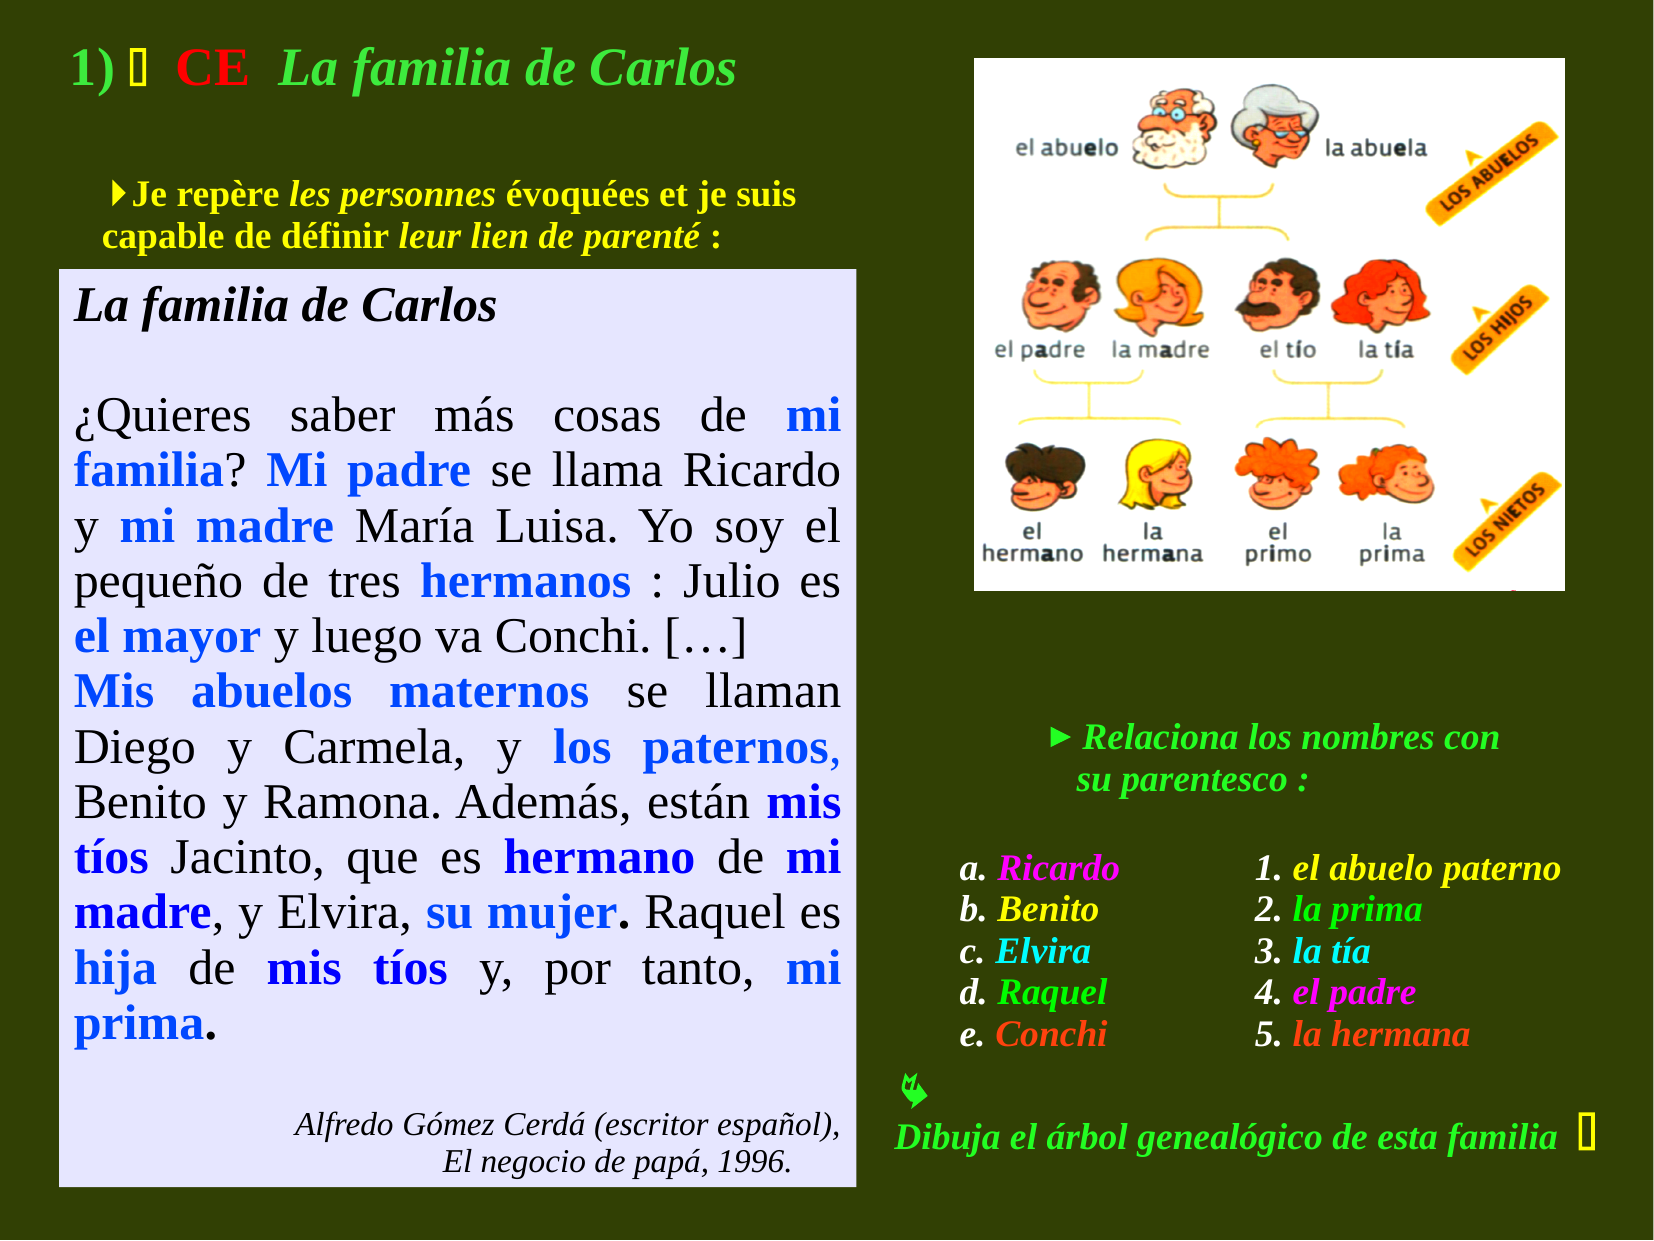

1)  CE La familia de Carlos
Je repère les personnes évoquées et je suis capable de définir leur lien de parenté :
La familia de Carlos
¿Quieres saber más cosas de mi familia? Mi padre se llama Ricardo y mi madre María Luisa. Yo soy el pequeño de tres hermanos : Julio es el mayor y luego va Conchi. […]
Mis abuelos maternos se llaman Diego y Carmela, y los paternos, Benito y Ramona. Además, están mis tíos Jacinto, que es hermano de mi madre, y Elvira, su mujer. Raquel es hija de mis tíos y, por tanto, mi prima.
			Alfredo Gómez Cerdá (escritor español), 					El negocio de papá, 1996.
 Relaciona los nombres con
 su parentesco :
a. Ricardo		1. el abuelo paterno
b. Benito			2. la prima
c. Elvira			3. la tía
d. Raquel		4. el padre
e. Conchi		5. la hermana

Dibuja el árbol genealógico de esta familia 